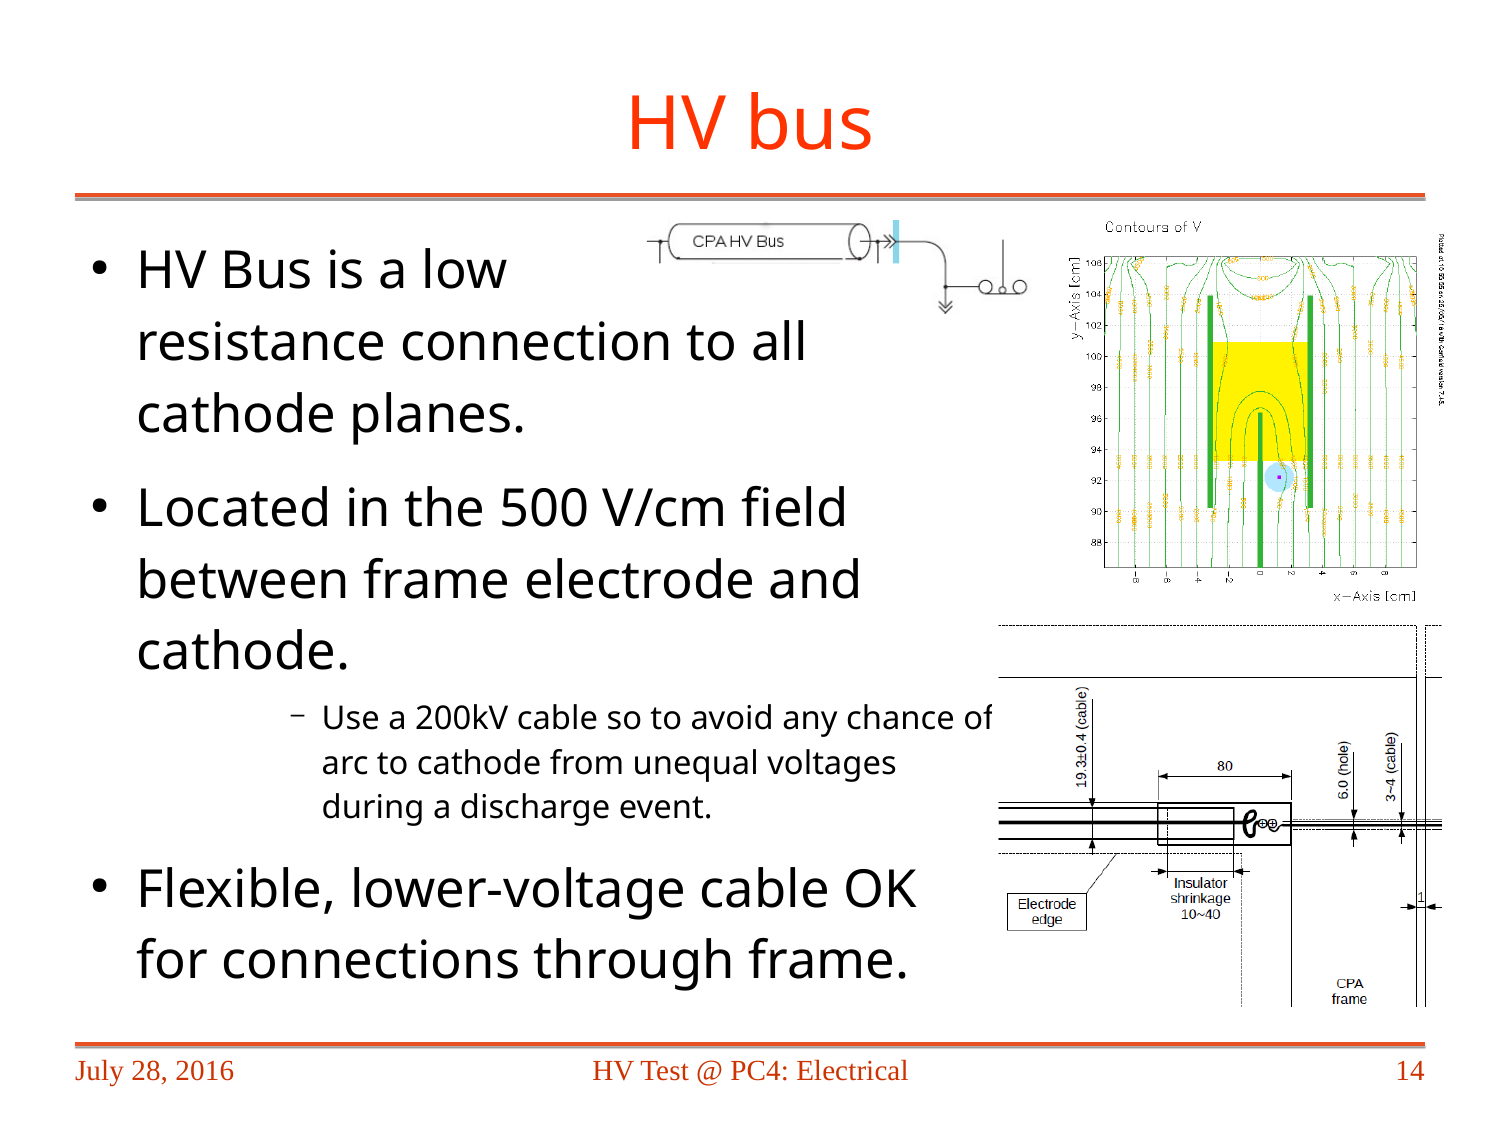

# HV bus
HV Bus is a low
resistance connection to all cathode planes.
Located in the 500 V/cm field between frame electrode and cathode.
Use a 200kV cable so to avoid any chance of arc to cathode from unequal voltages during a discharge event.
Flexible, lower-voltage cable OK for connections through frame.
July 28, 2016
HV Test @ PC4: Electrical
14